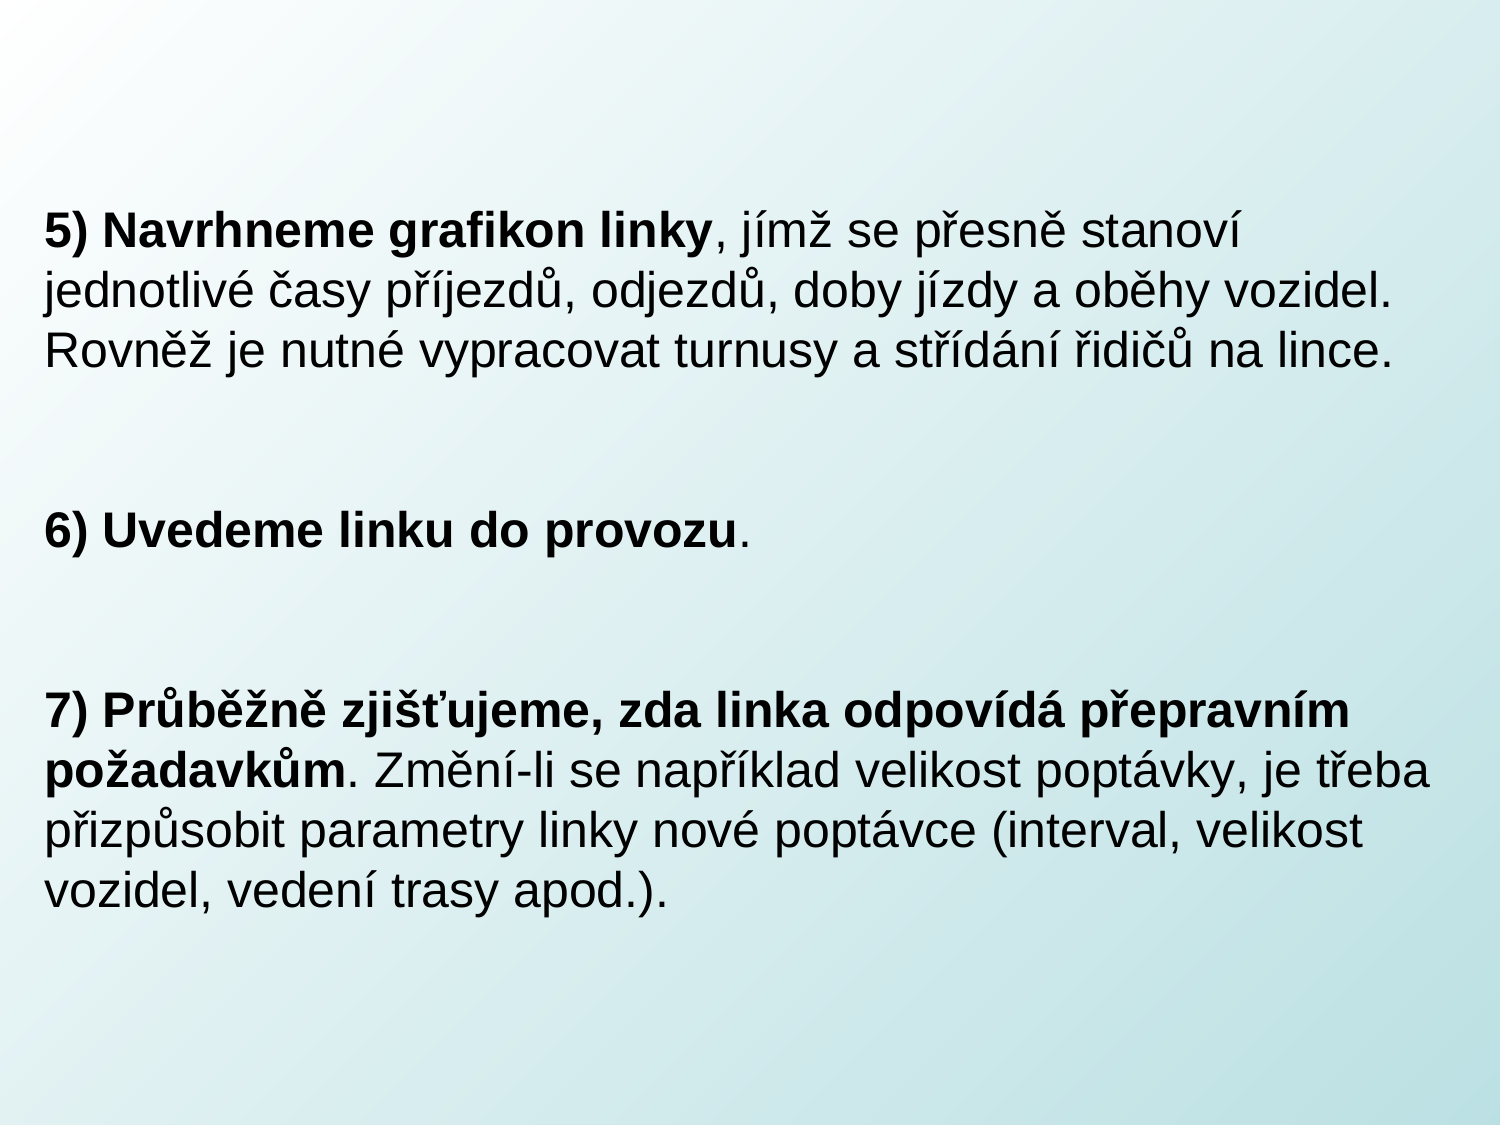

# Navrhneme grafikon linky, jímž se přesně stanoví jednotlivé časy příjezdů, odjezdů, doby jízdy a oběhy vozidel. Rovněž je nutné vypracovat turnusy a střídání řidičů na lince.
6) Uvedeme linku do provozu.
 Průběžně zjišťujeme, zda linka odpovídá přepravním požadavkům. Změní-li se například velikost poptávky, je třeba přizpůsobit parametry linky nové poptávce (interval, velikost vozidel, vedení trasy apod.).